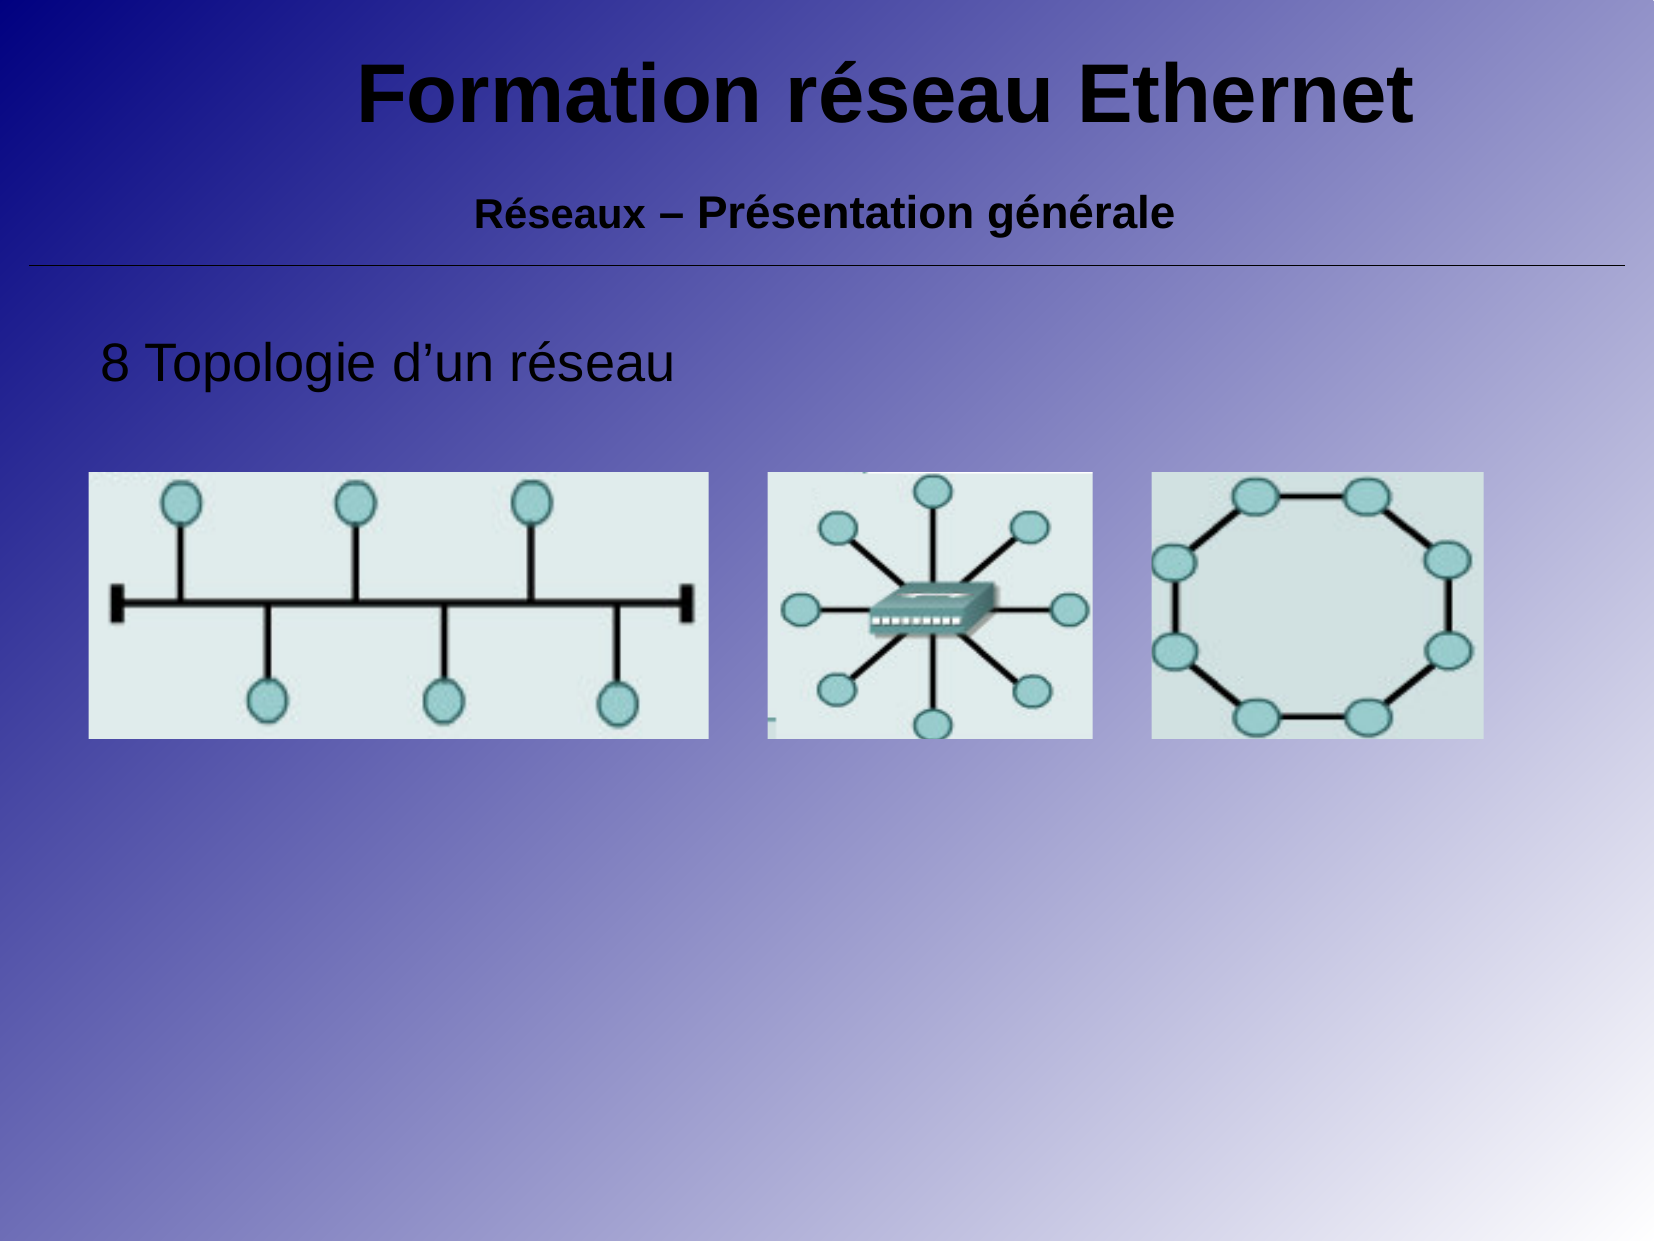

Formation réseau Ethernet
Réseaux – Présentation générale
8 Topologie d’un réseau